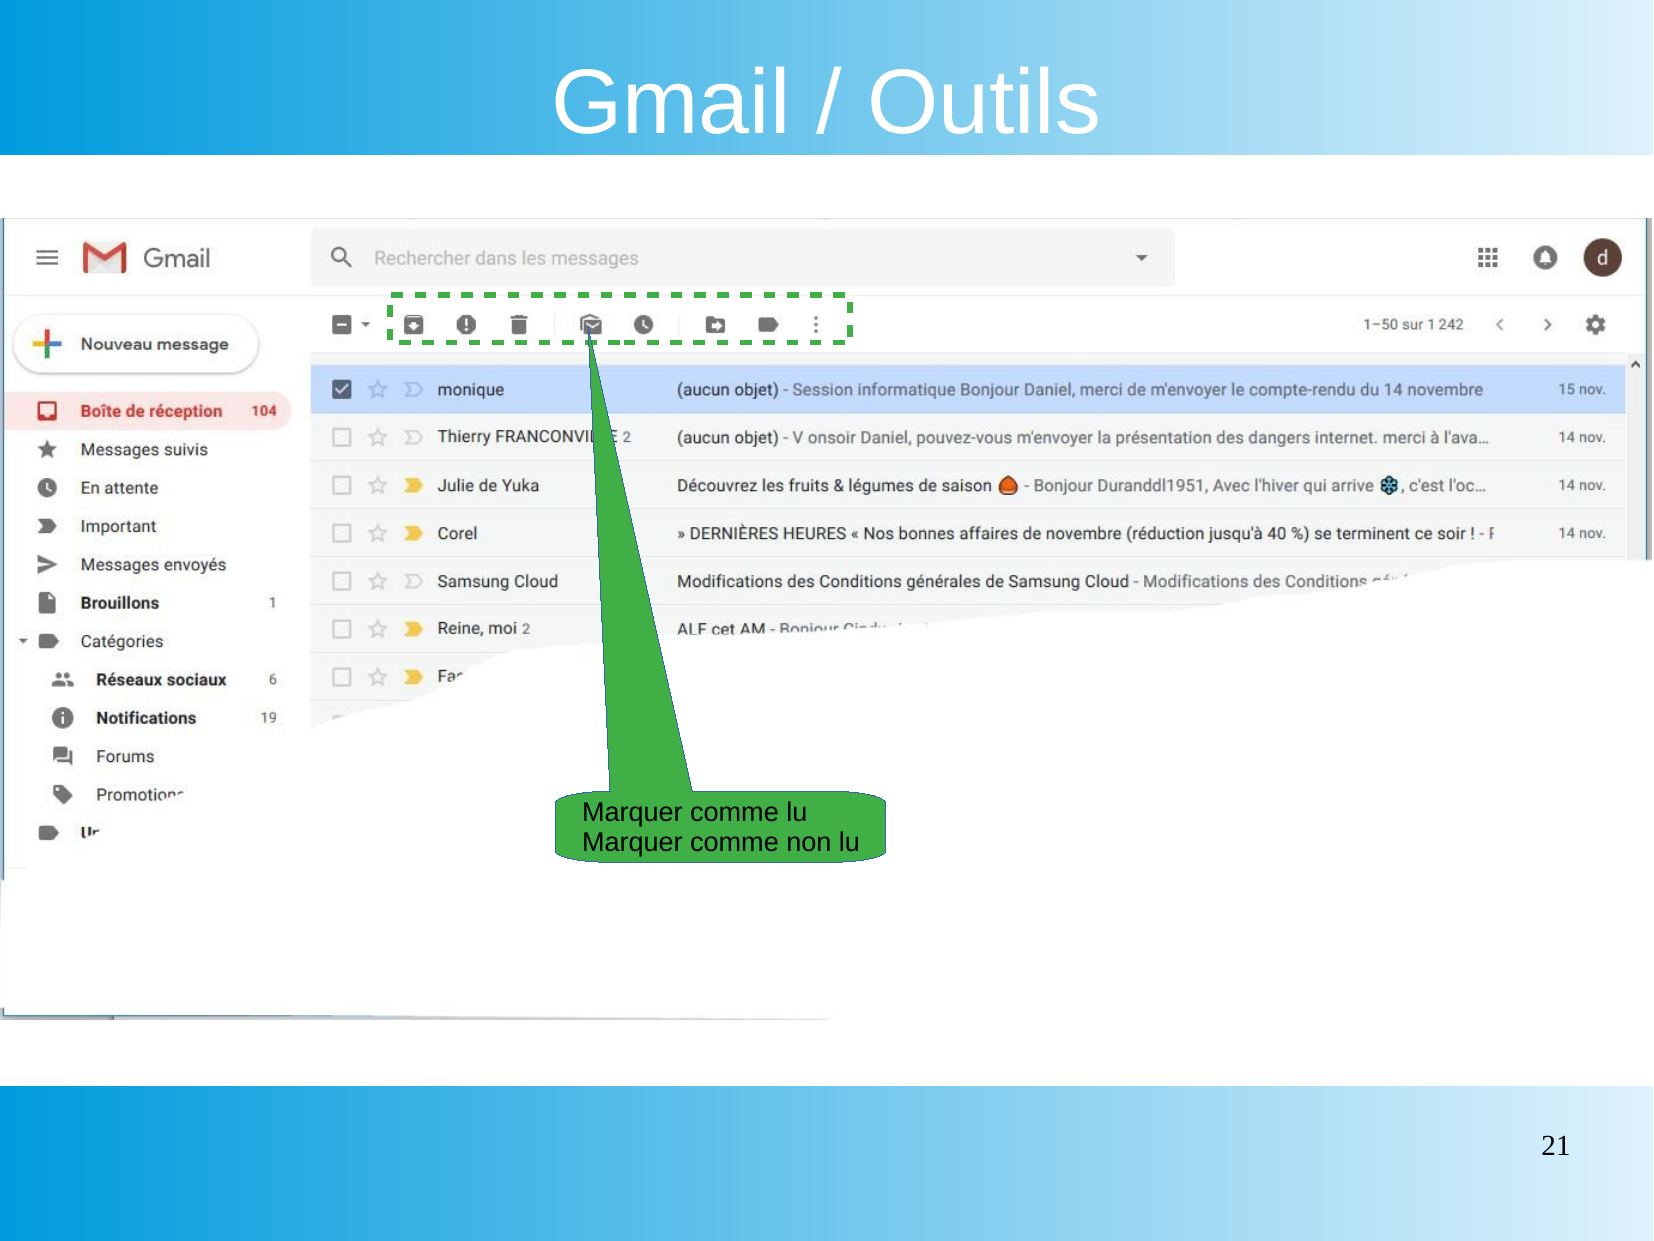

# Gmail / Outils
Marquer comme lu
Marquer comme non lu
21